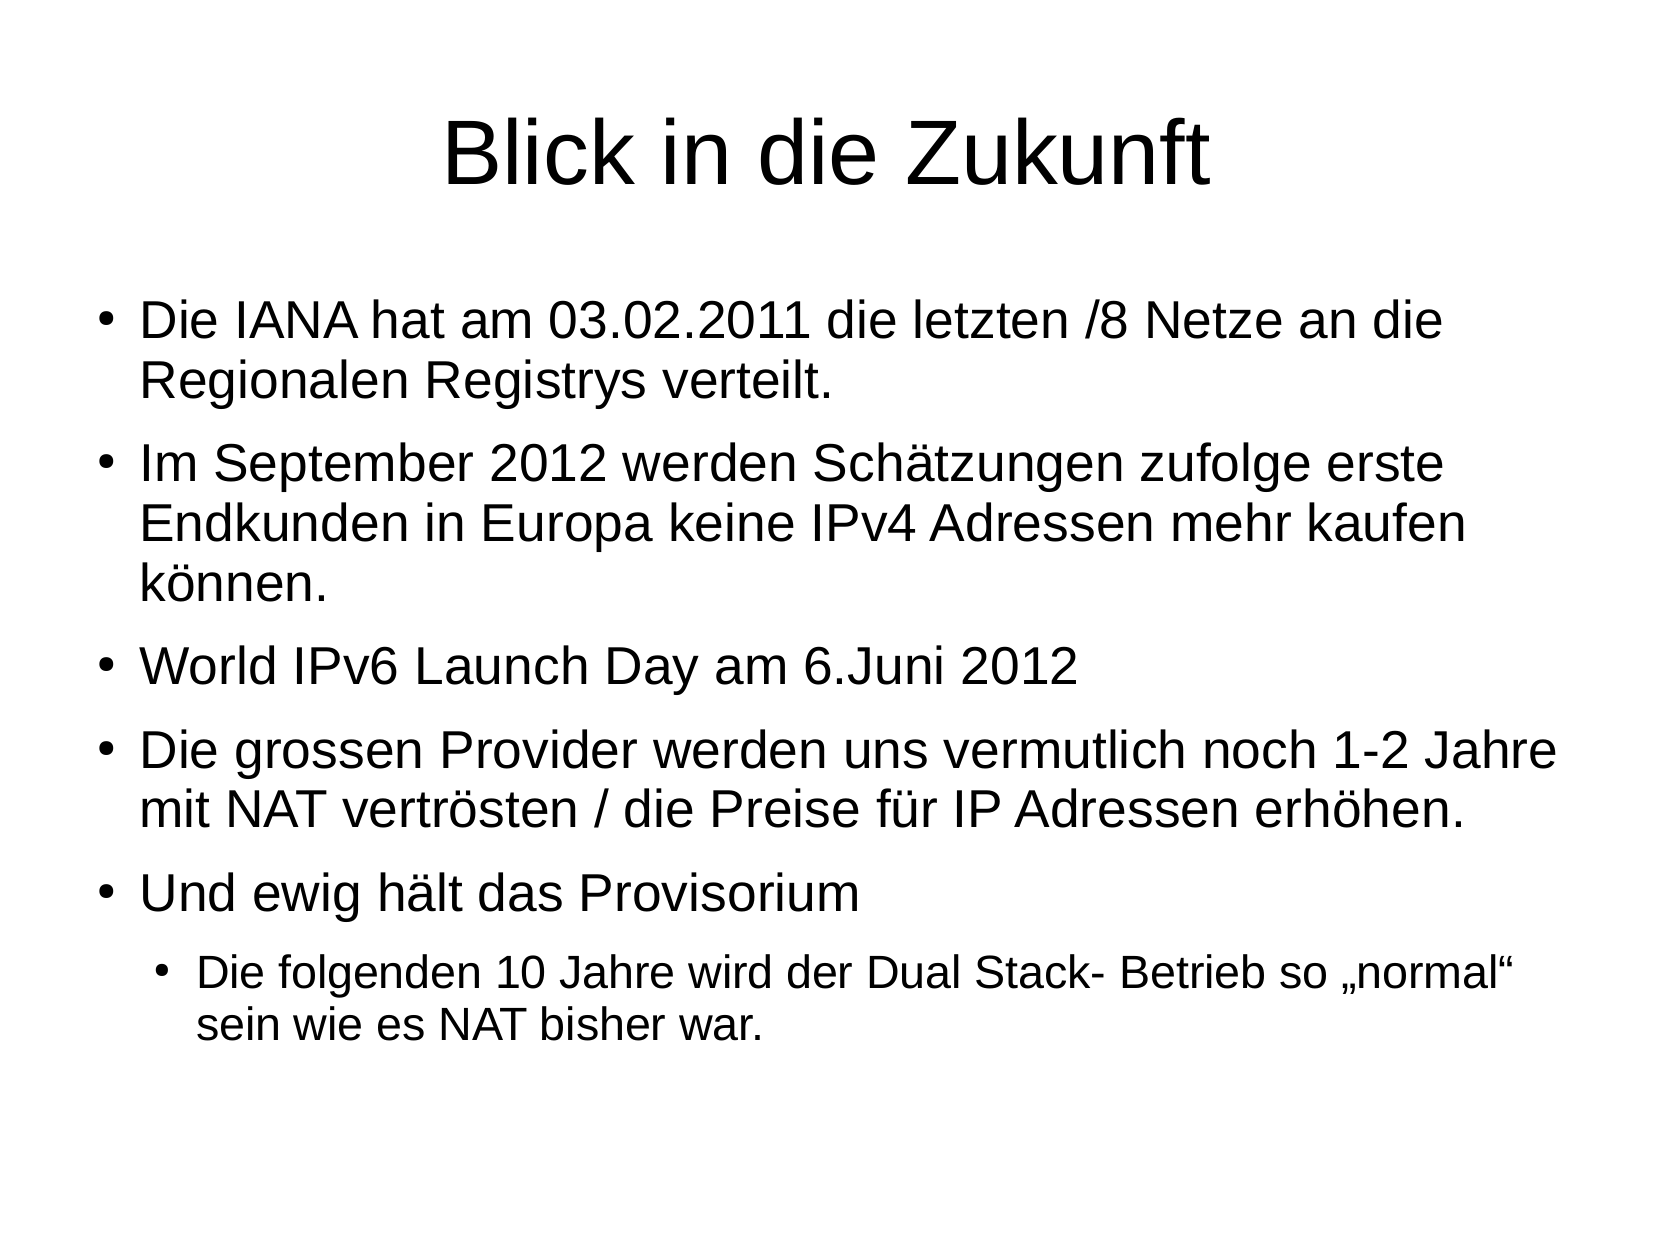

# Blick in die Zukunft
Die IANA hat am 03.02.2011 die letzten /8 Netze an die Regionalen Registrys verteilt.
Im September 2012 werden Schätzungen zufolge erste Endkunden in Europa keine IPv4 Adressen mehr kaufen können.
World IPv6 Launch Day am 6.Juni 2012
Die grossen Provider werden uns vermutlich noch 1-2 Jahre mit NAT vertrösten / die Preise für IP Adressen erhöhen.
Und ewig hält das Provisorium
Die folgenden 10 Jahre wird der Dual Stack- Betrieb so „normal“ sein wie es NAT bisher war.